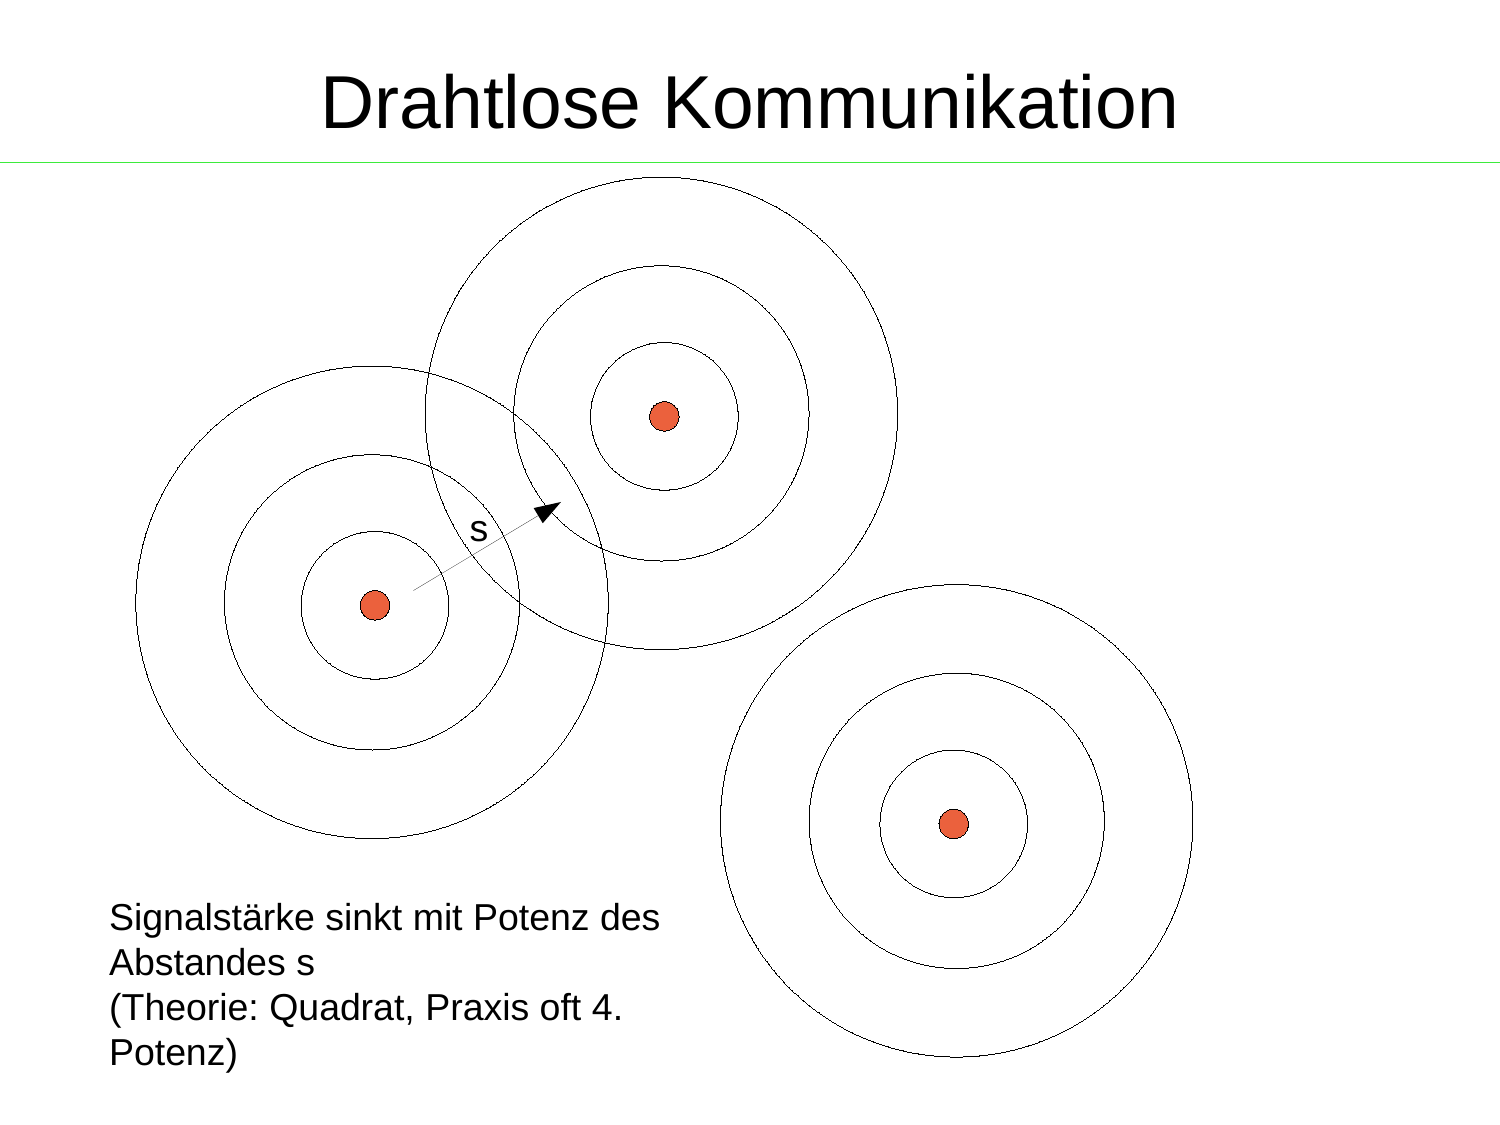

# Drahtlose Kommunikation
s
Signalstärke sinkt mit Potenz des Abstandes s
(Theorie: Quadrat, Praxis oft 4. Potenz)